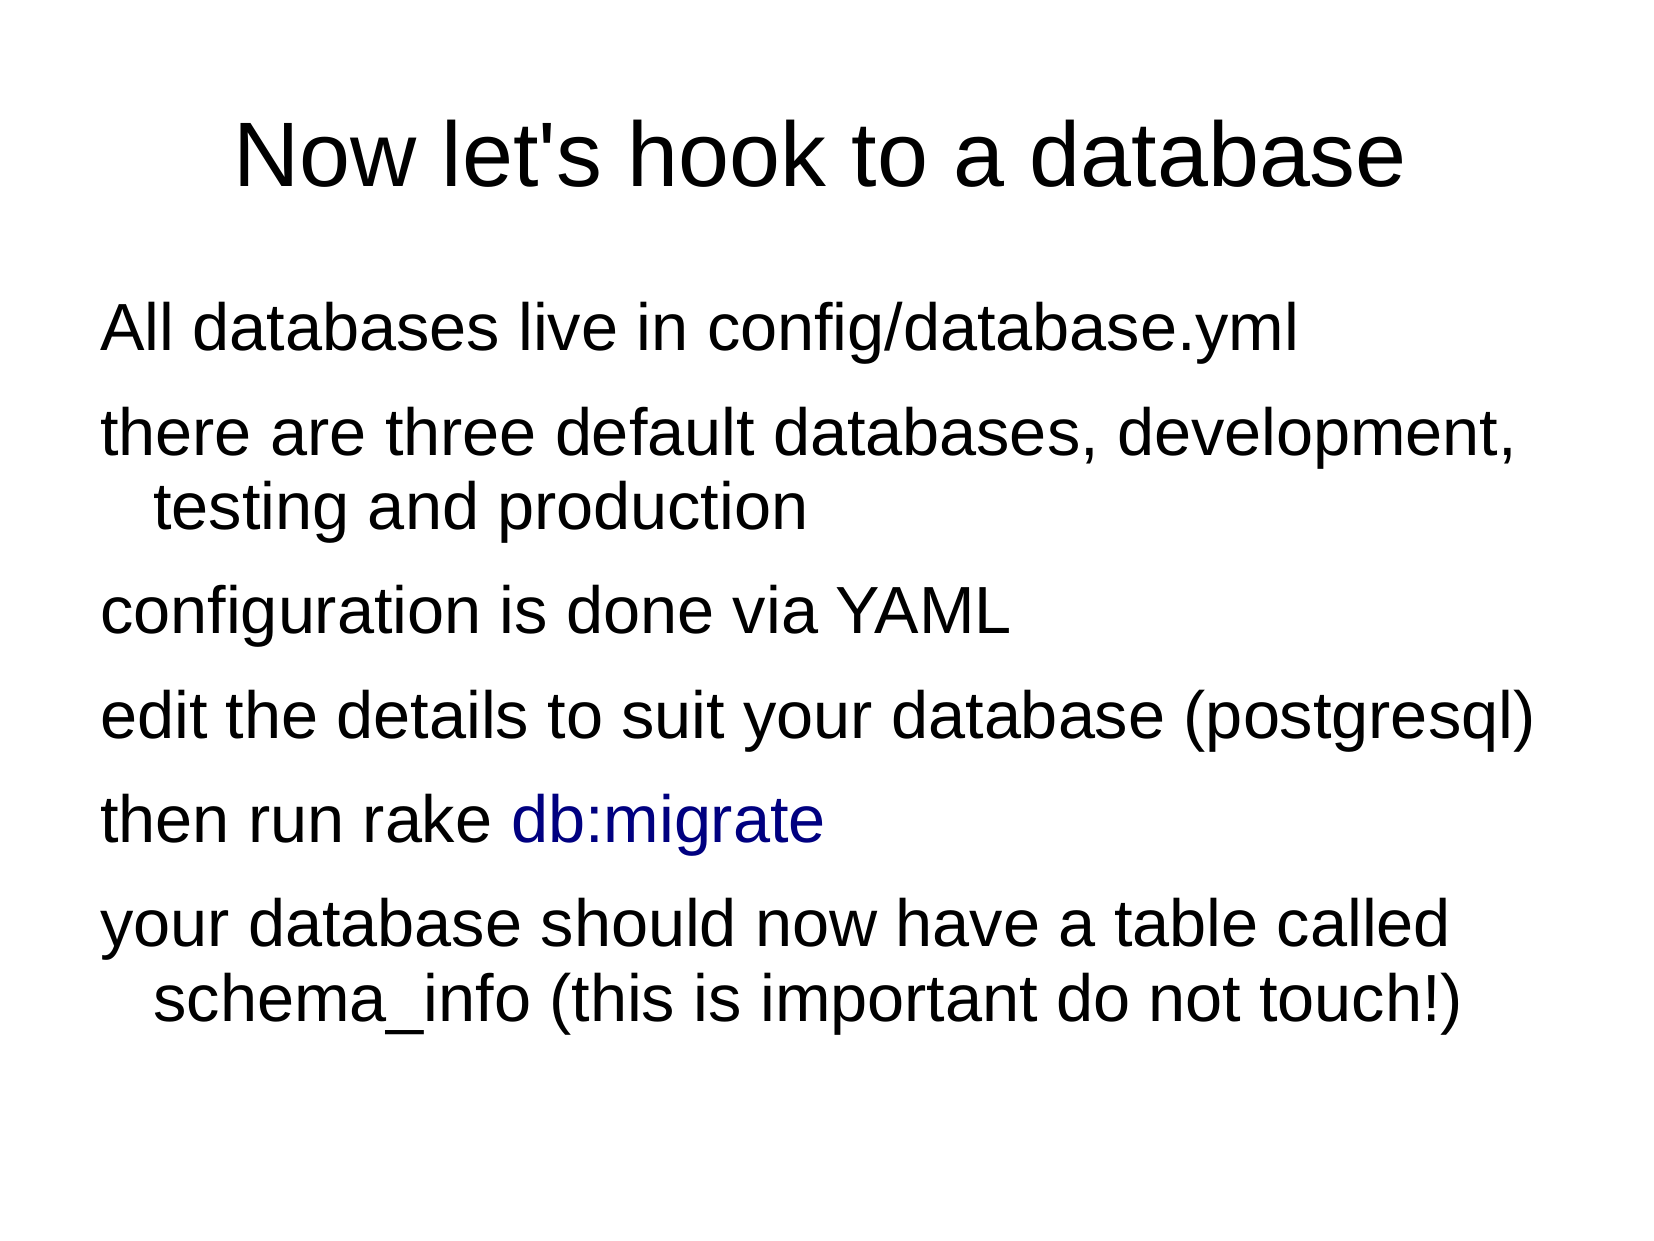

# Now let's hook to a database
All databases live in config/database.yml
there are three default databases, development, testing and production
configuration is done via YAML
edit the details to suit your database (postgresql)
then run rake db:migrate
your database should now have a table called schema_info (this is important do not touch!)